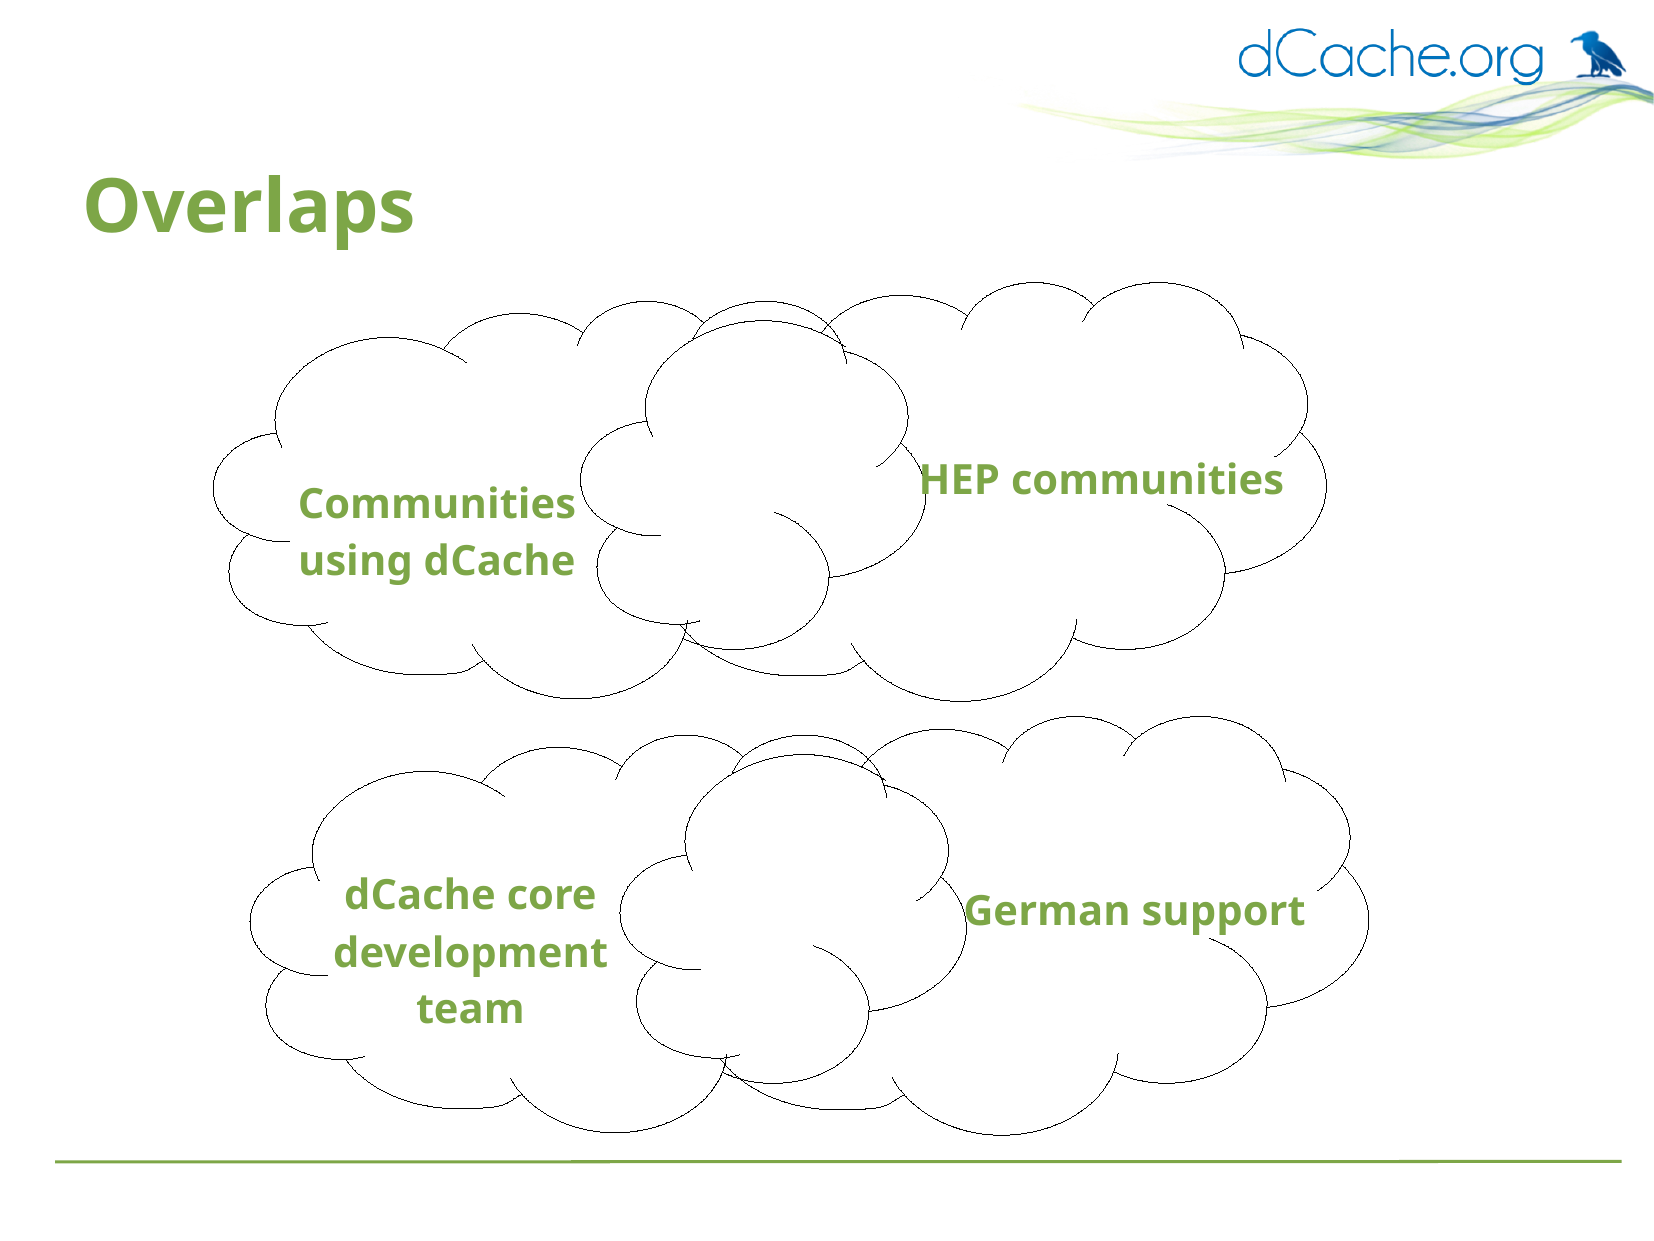

# Overlaps
HEP communities
Communities
using dCache
German support
dCache core
development
team